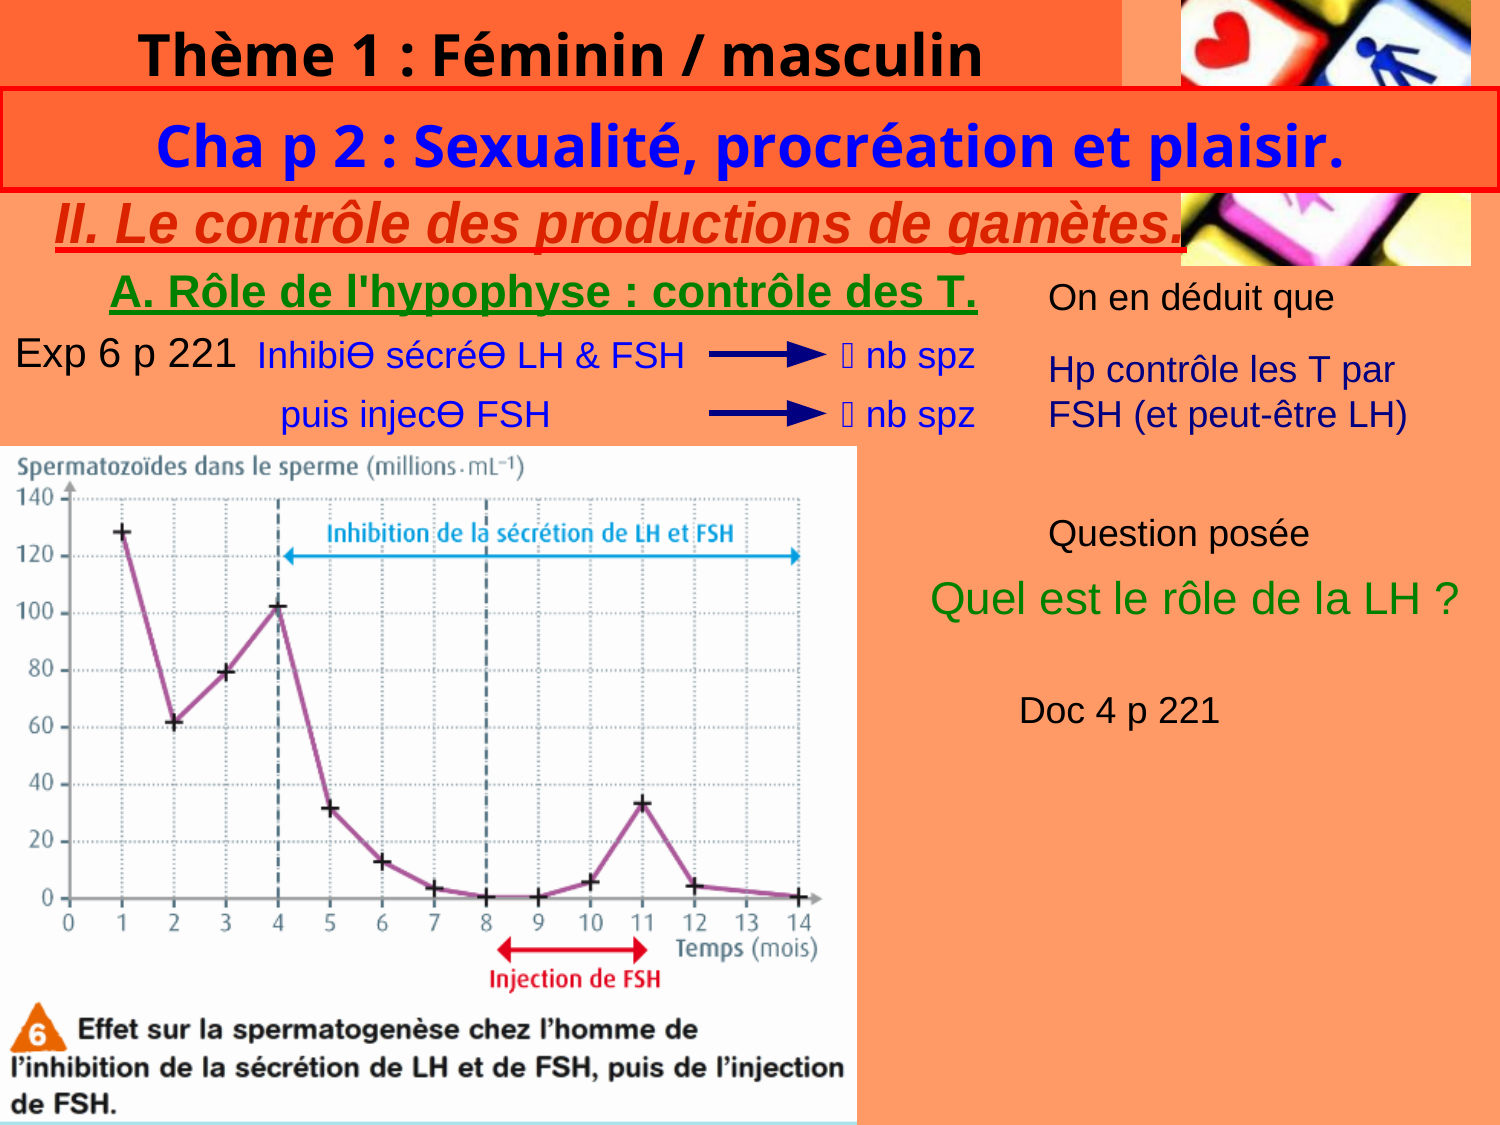

Thème 1 : Féminin / masculin
Cha p 2 : Sexualité, procréation et plaisir.
A. Rôle de l'hypophyse : contrôle des T.
On en déduit que
Exp 6 p 221
InhibiƟ sécréƟ LH & FSH
 nb spz
Hp contrôle les T par FSH (et peut-être LH)
puis injecƟ FSH
 nb spz
Question posée
Quel est le rôle de la LH ?
Doc 4 p 221